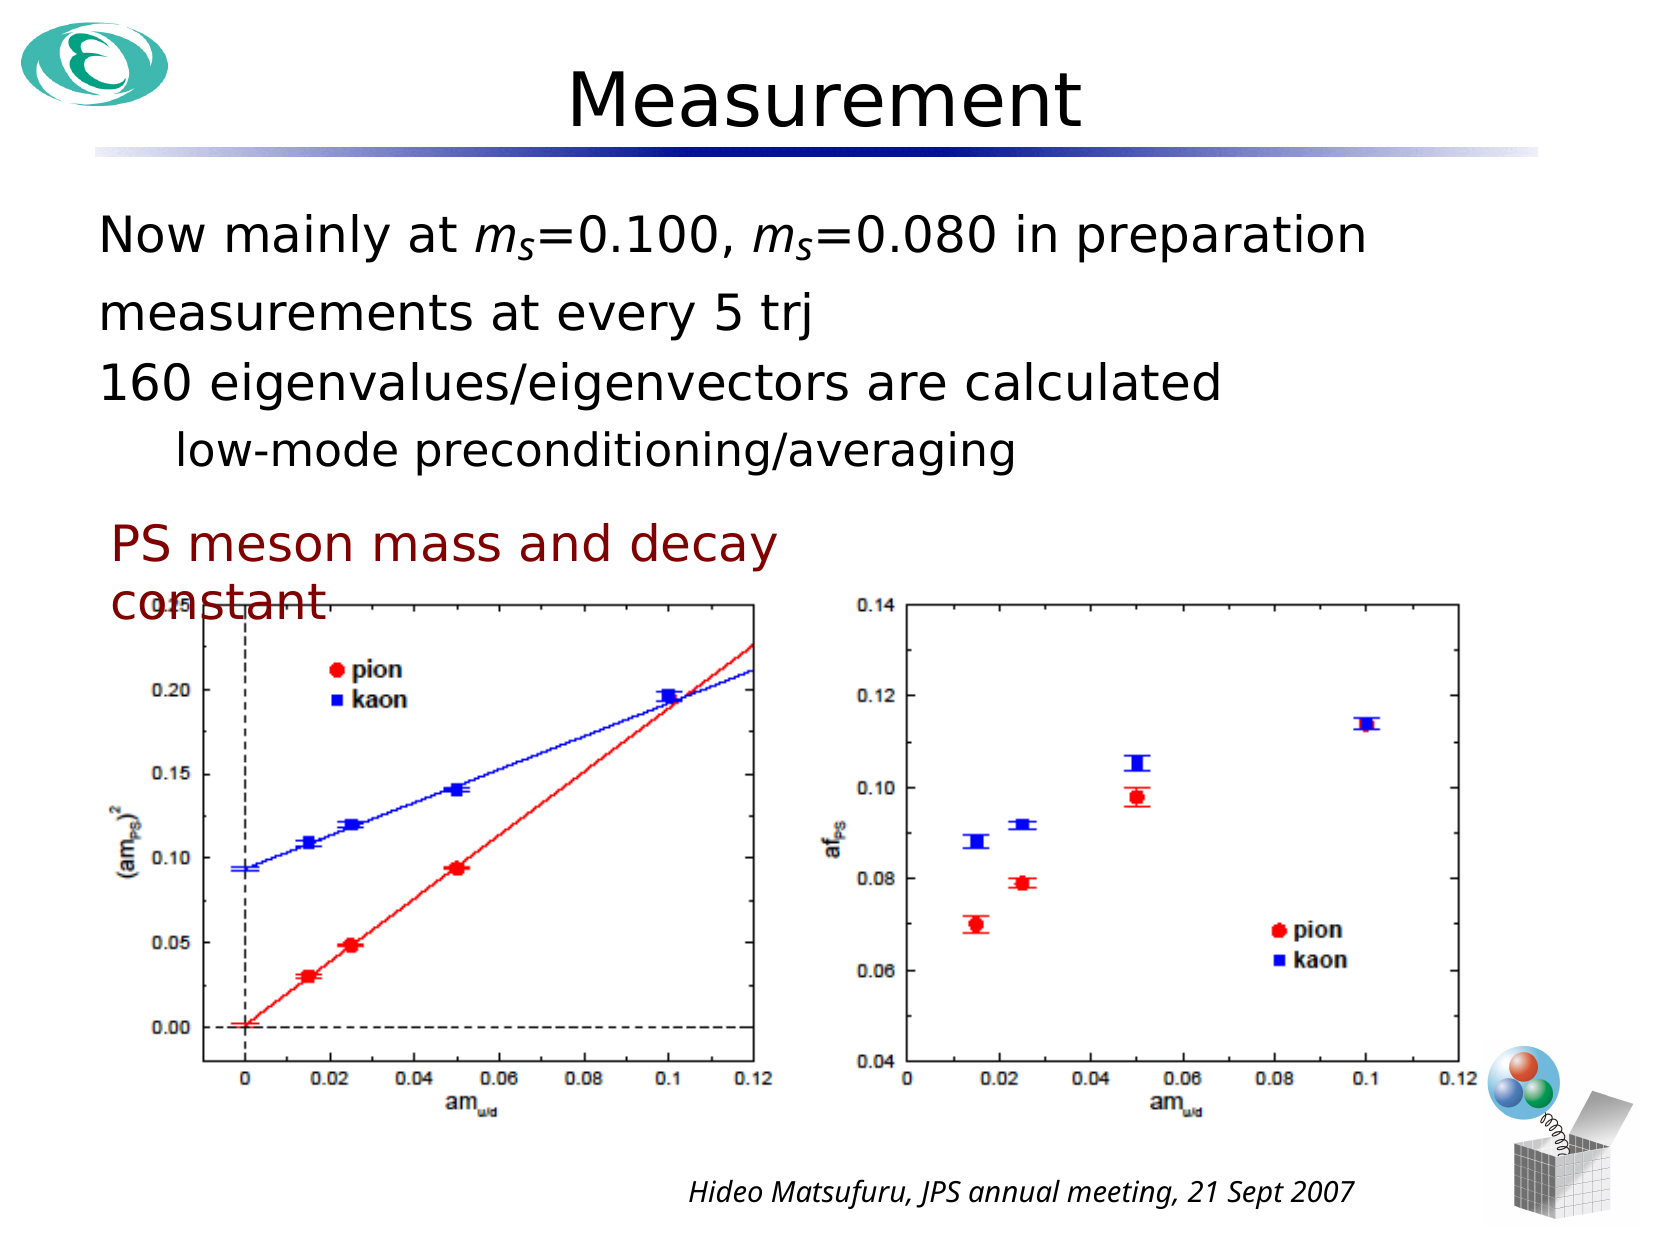

# Measurement
Now mainly at ms=0.100, ms=0.080 in preparation
measurements at every 5 trj
160 eigenvalues/eigenvectors are calculated
low-mode preconditioning/averaging
PS meson mass and decay constant